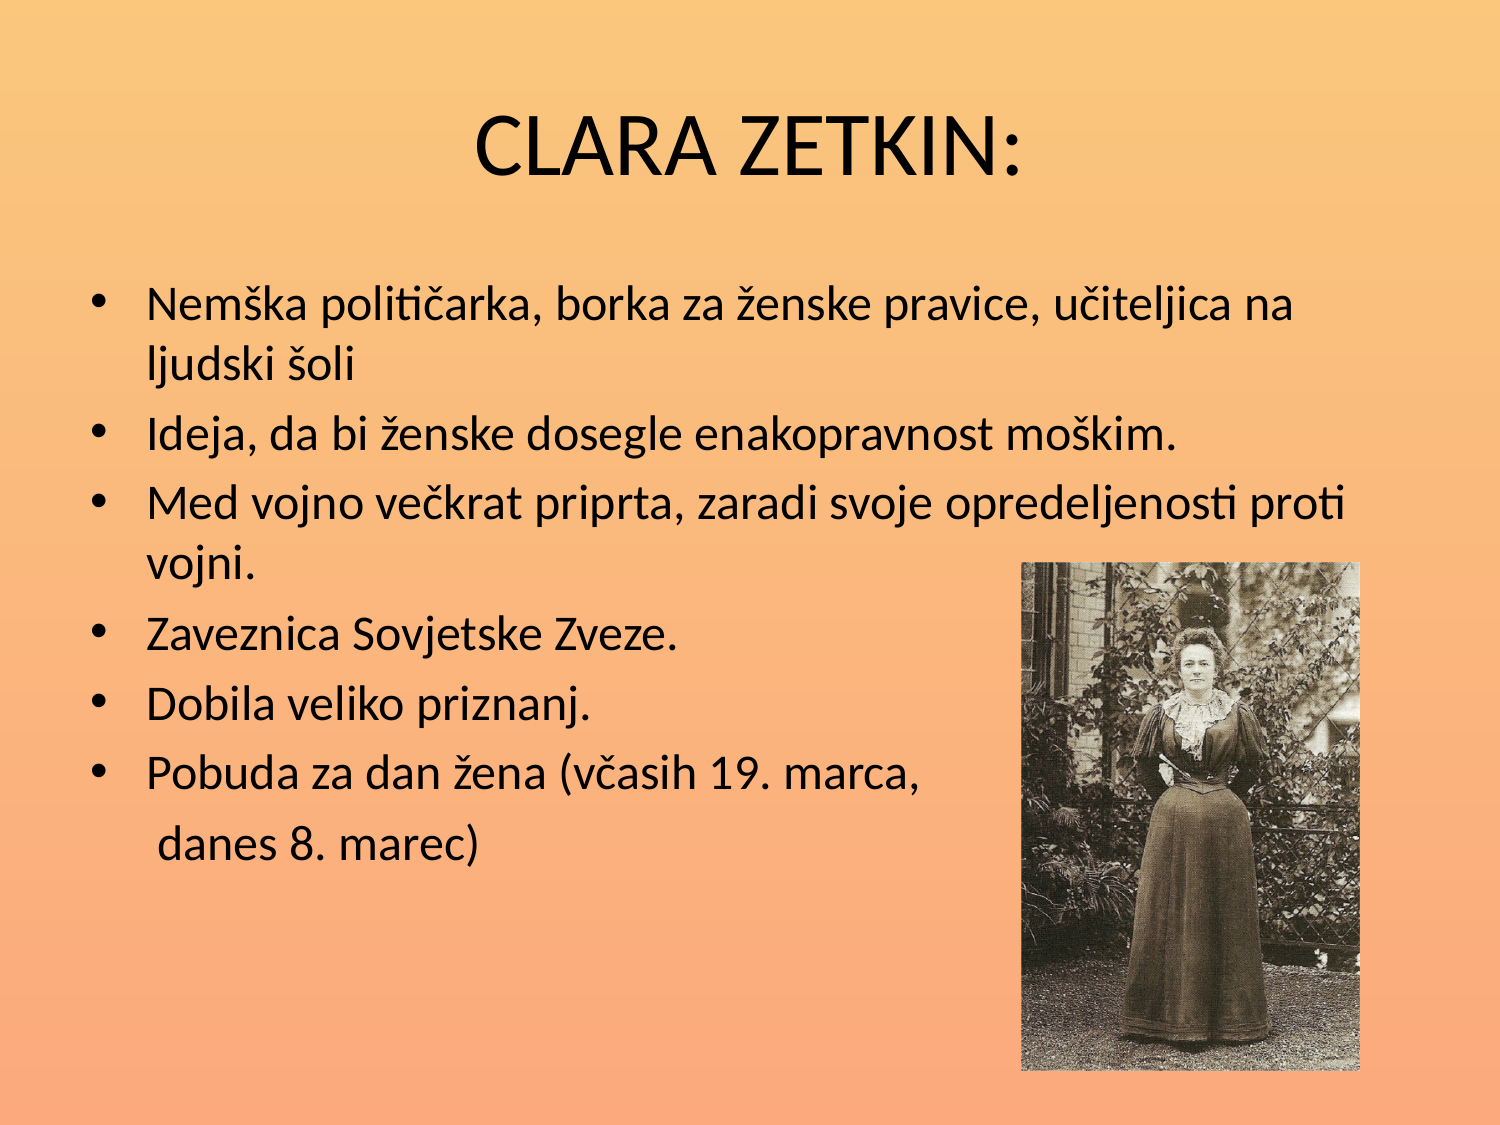

# CLARA ZETKIN:
Nemška političarka, borka za ženske pravice, učiteljica na ljudski šoli
Ideja, da bi ženske dosegle enakopravnost moškim.
Med vojno večkrat priprta, zaradi svoje opredeljenosti proti vojni.
Zaveznica Sovjetske Zveze.
Dobila veliko priznanj.
Pobuda za dan žena (včasih 19. marca,
 danes 8. marec)